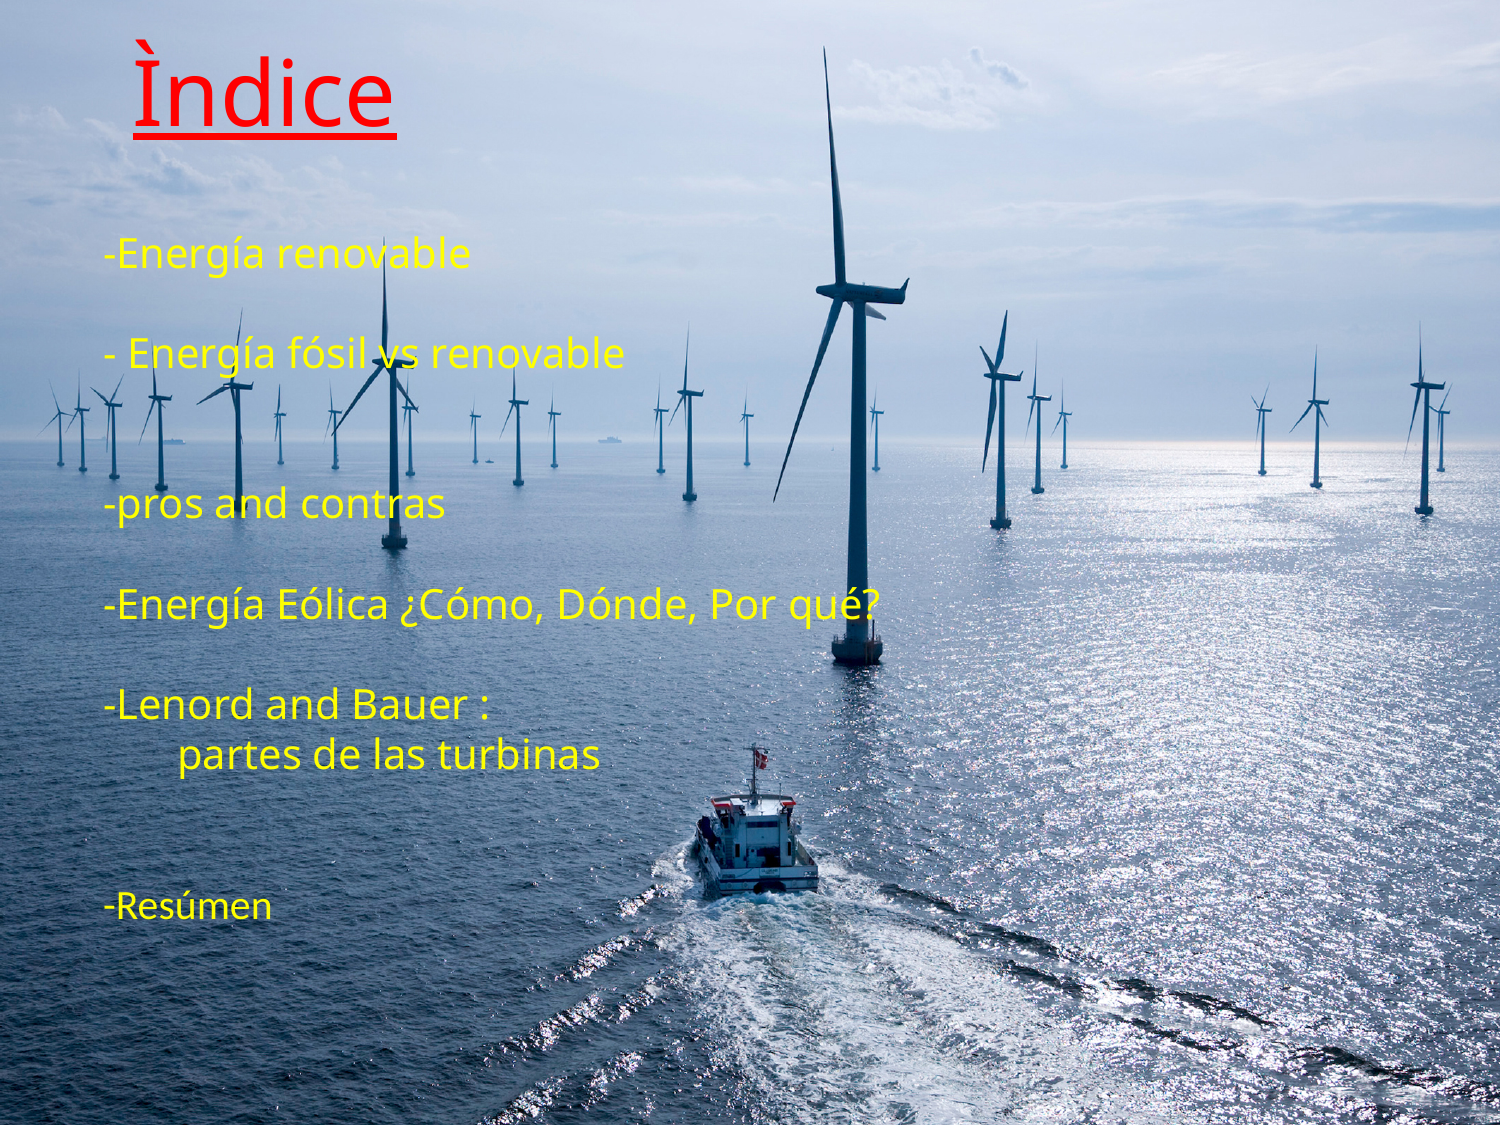

# Ìndice
-Energía renovable
- Energía fósil vs renovable
-pros and contras
-Energía Eólica ¿Cómo, Dónde, Por qué?
-Lenord and Bauer :
	partes de las turbinas
-Resúmen